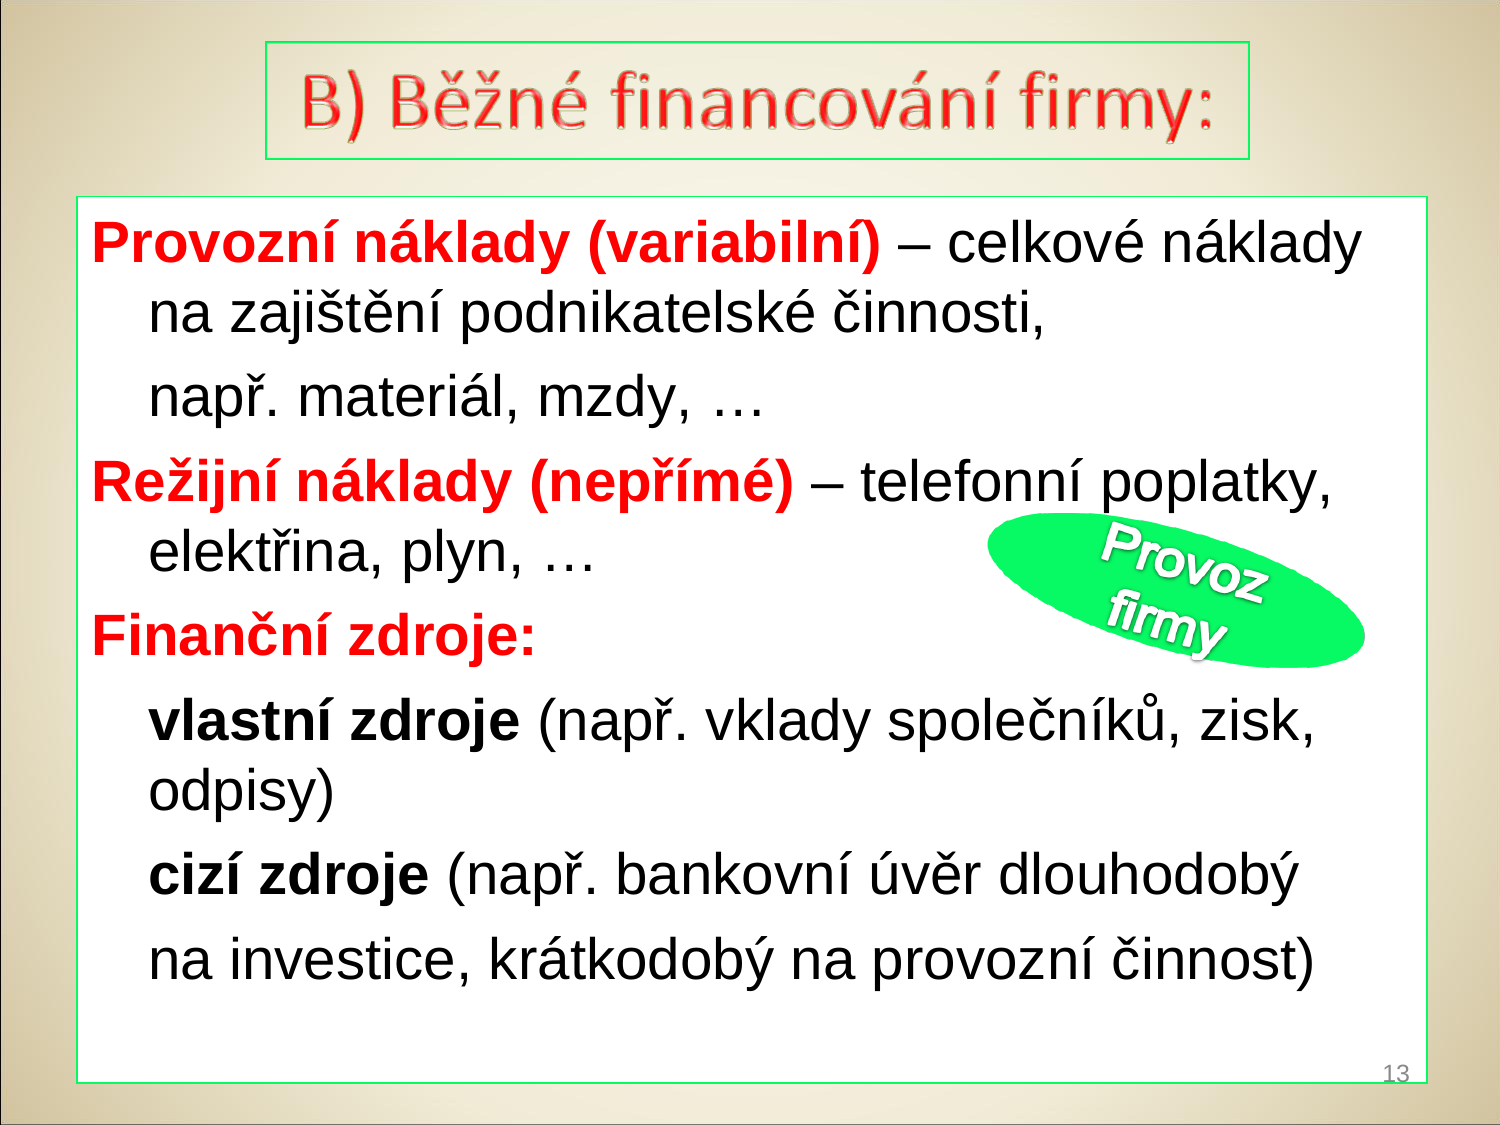

# Provozní náklady (variabilní) – celkové náklady na zajištění podnikatelské činnosti,
	např. materiál, mzdy, …
Režijní náklady (nepřímé) – telefonní poplatky, elektřina, plyn, …
Finanční zdroje:
	vlastní zdroje (např. vklady společníků, zisk, odpisy)
	cizí zdroje (např. bankovní úvěr dlouhodobý
	na investice, krátkodobý na provozní činnost)